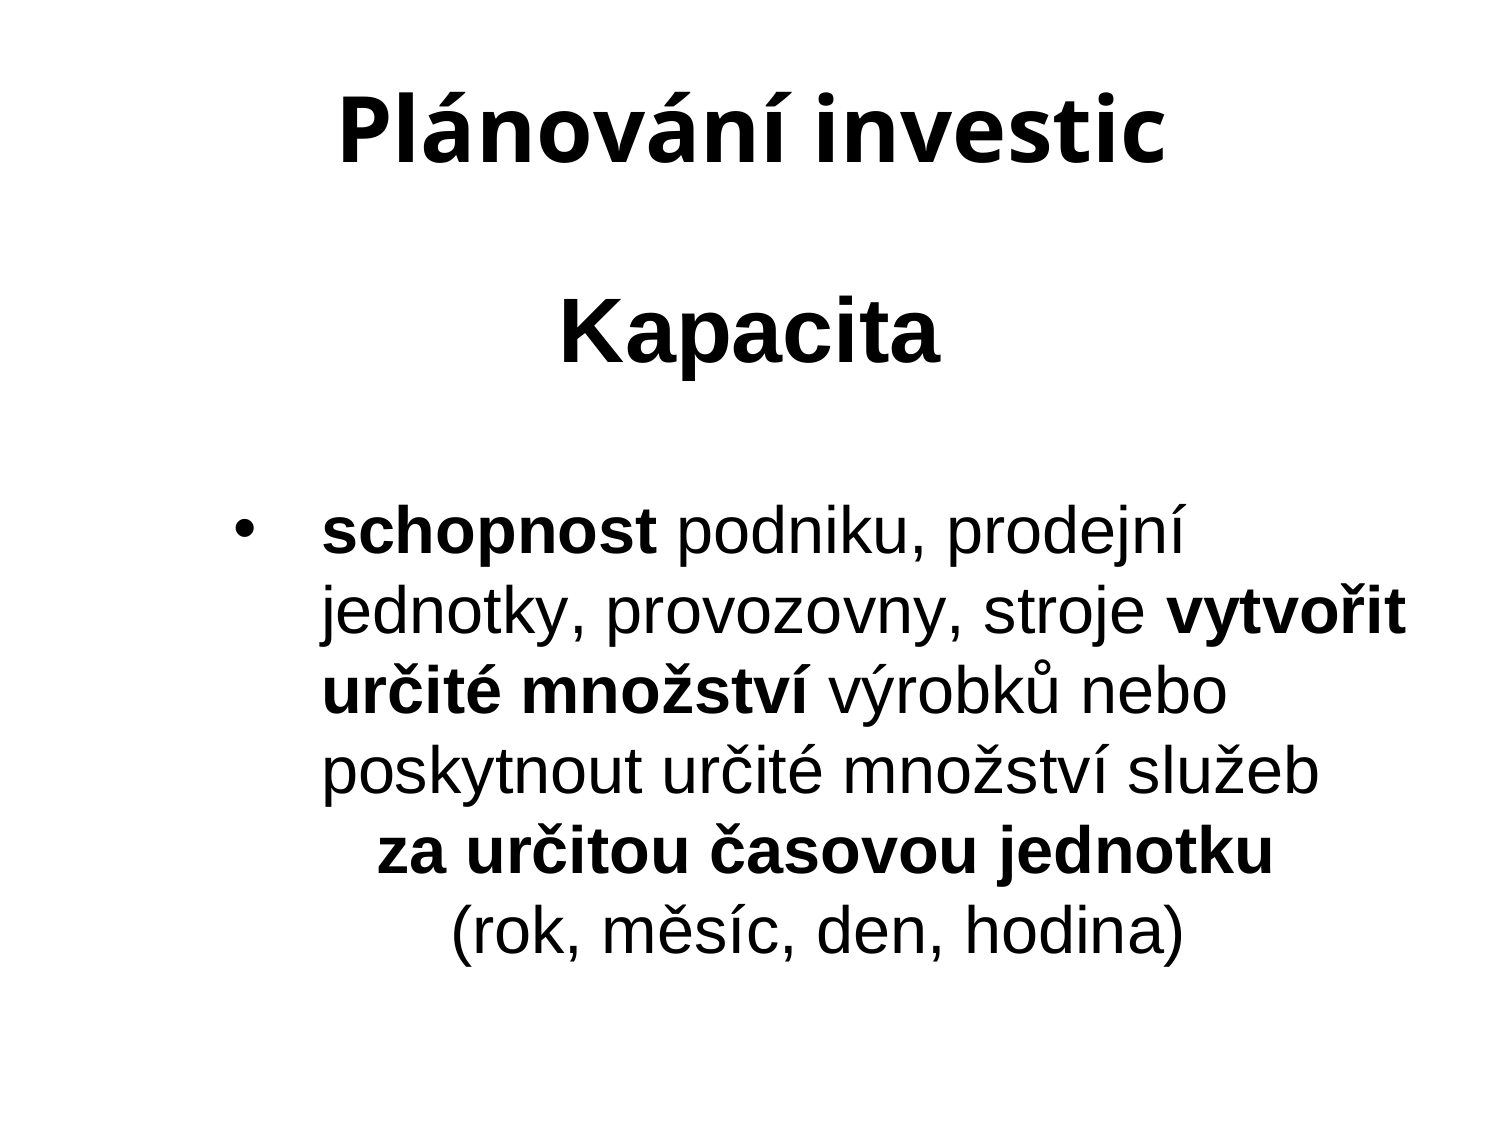

Plánování investic
# Kapacita
schopnost podniku, prodejní jednotky, provozovny, stroje vytvořit určité množství výrobků nebo poskytnout určité množství služeb za určitou časovou jednotku (rok, měsíc, den, hodina)